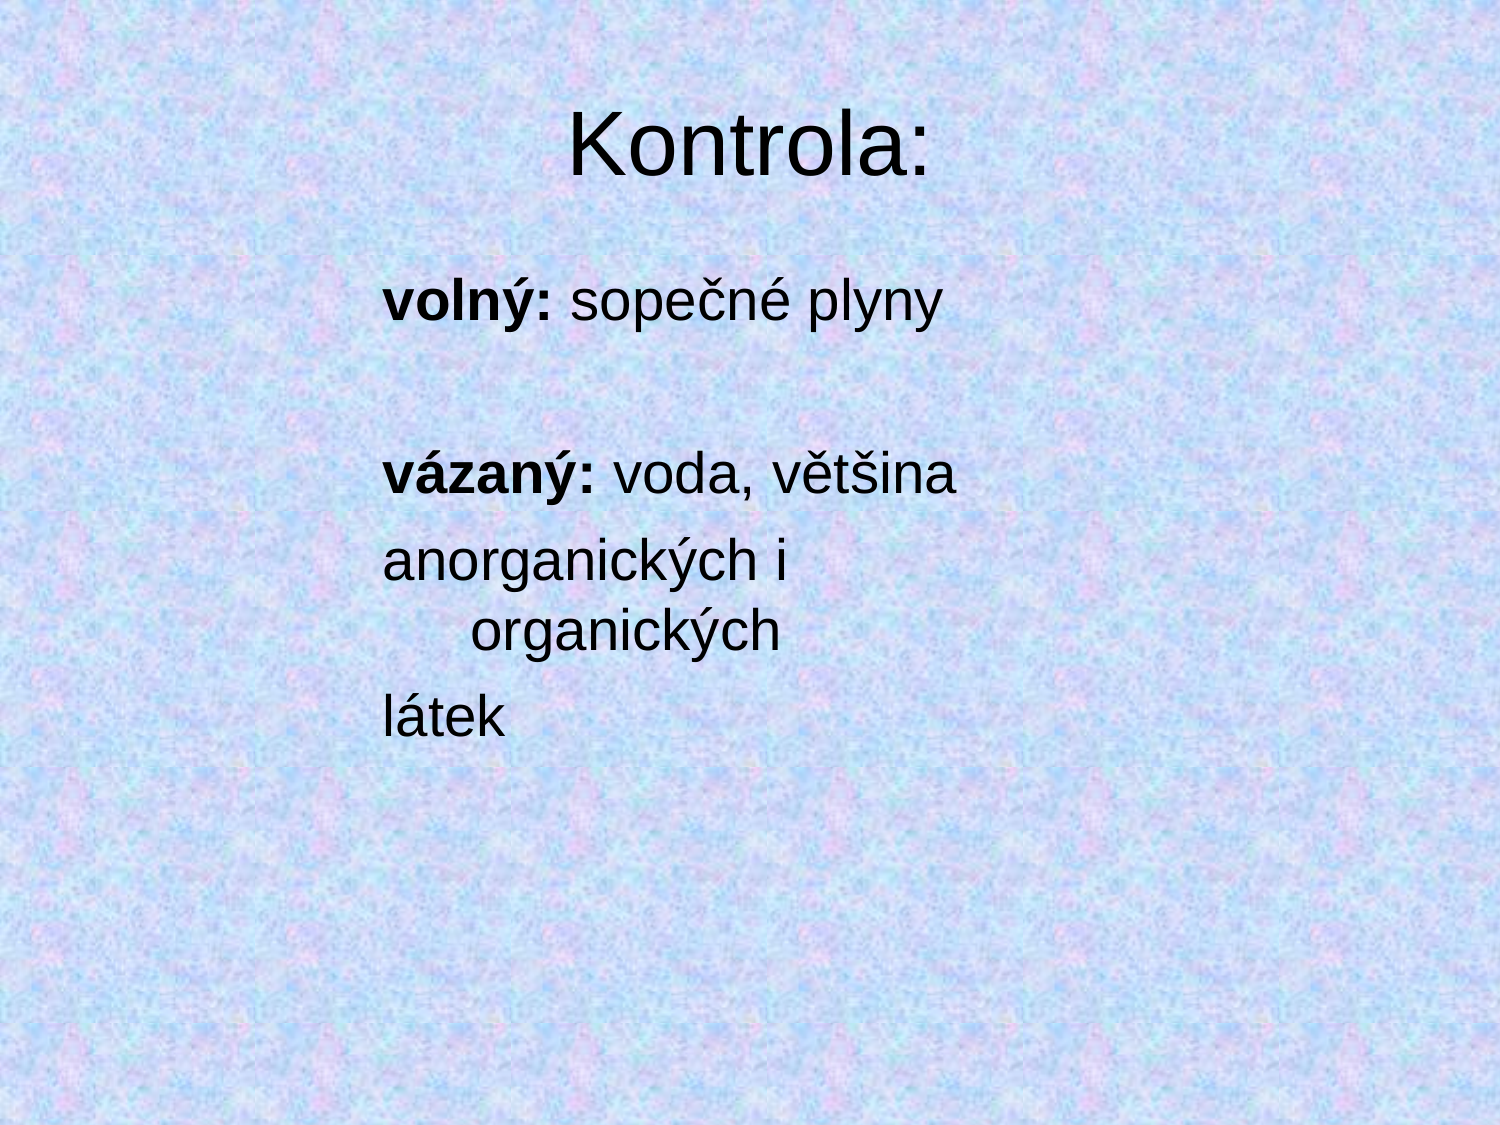

# Kontrola:
volný: sopečné plyny
vázaný: voda, většina
anorganických i organických
látek